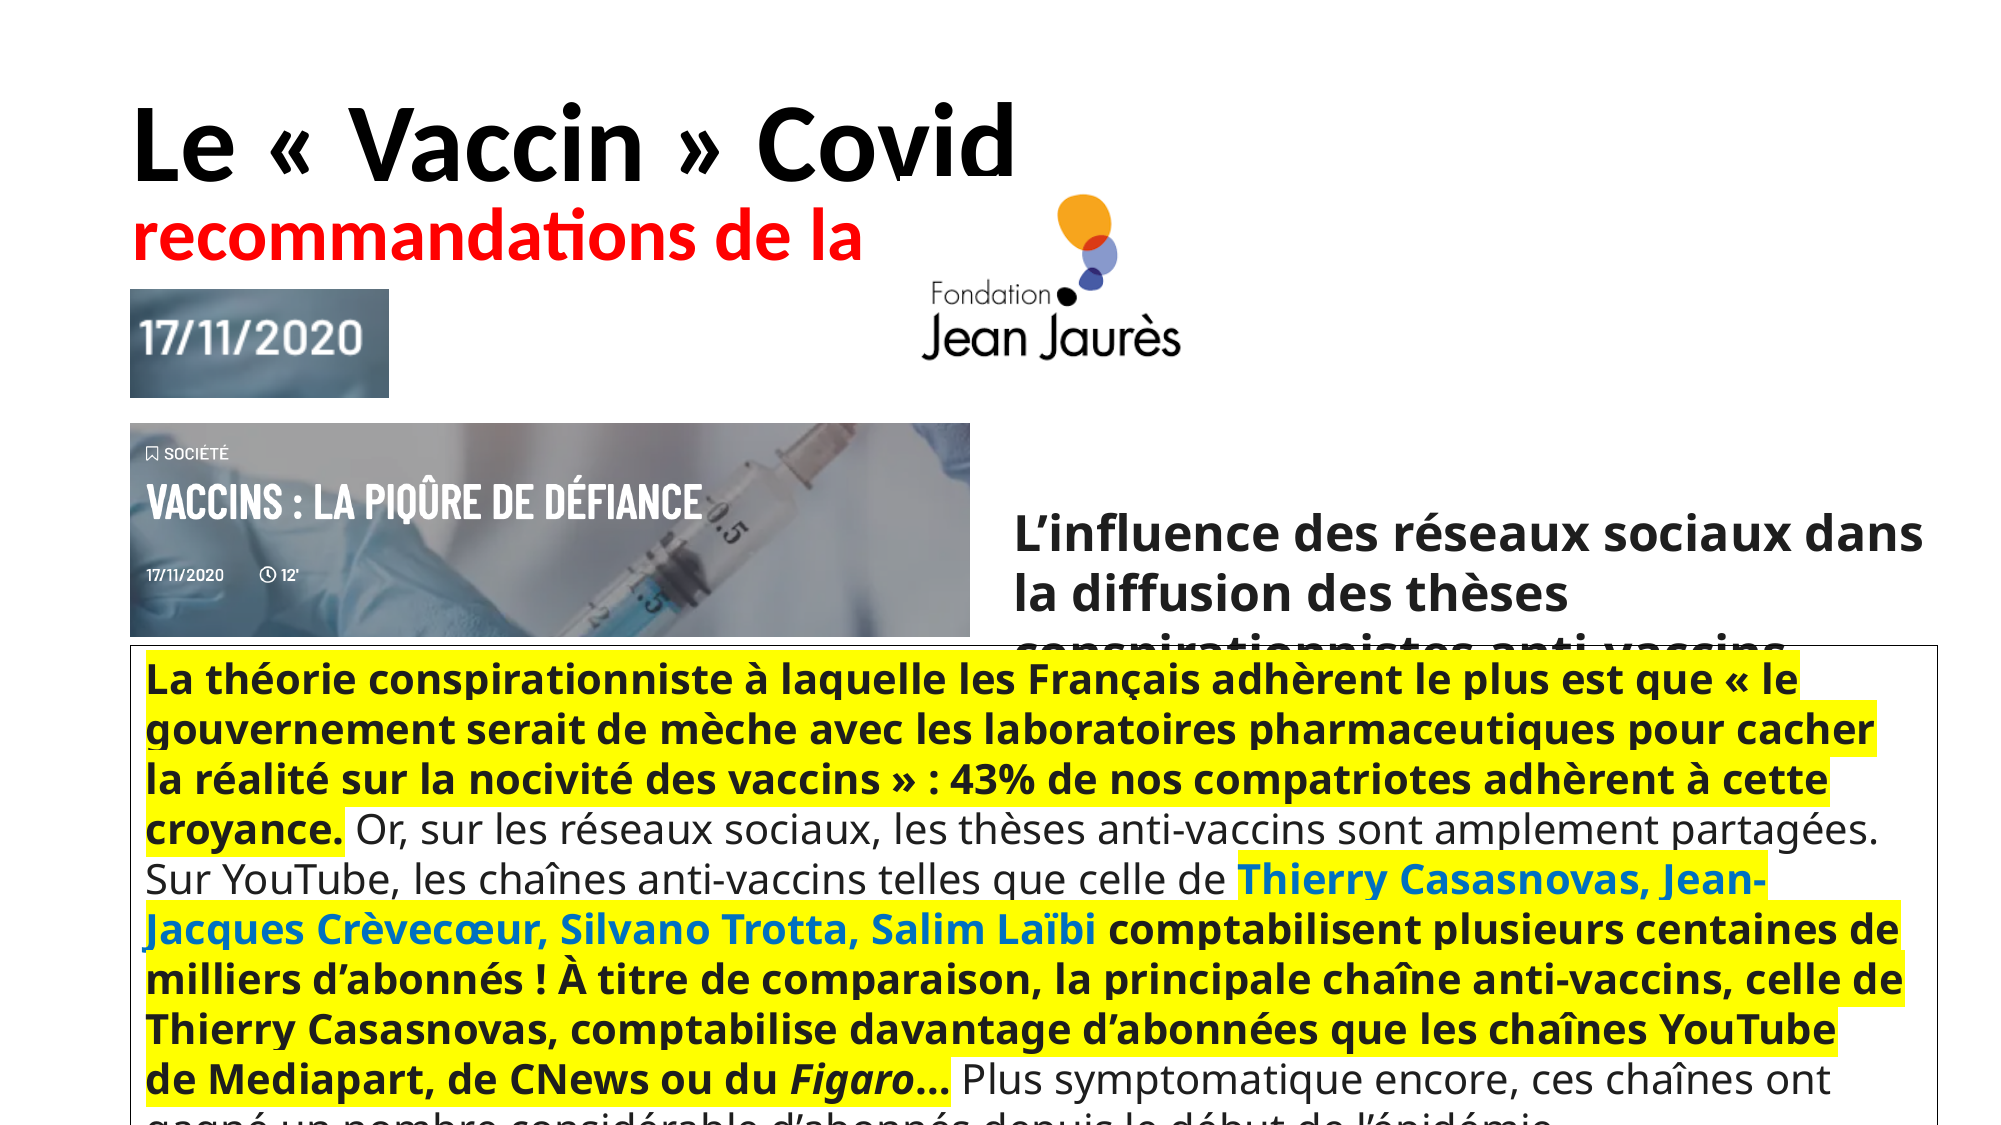

Le « Vaccin » Covid
recommandations de la
L’influence des réseaux sociaux dans la diffusion des thèses conspirationnistes anti-vaccins
La théorie conspirationniste à laquelle les Français adhèrent le plus est que « le gouvernement serait de mèche avec les laboratoires pharmaceutiques pour cacher la réalité sur la nocivité des vaccins » : 43% de nos compatriotes adhèrent à cette croyance. Or, sur les réseaux sociaux, les thèses anti-vaccins sont amplement partagées. Sur YouTube, les chaînes anti-vaccins telles que celle de Thierry Casasnovas, Jean-Jacques Crèvecœur, Silvano Trotta, Salim Laïbi comptabilisent plusieurs centaines de milliers d’abonnés ! À titre de comparaison, la principale chaîne anti-vaccins, celle de Thierry Casasnovas, comptabilise davantage d’abonnées que les chaînes YouTube de Mediapart, de CNews ou du Figaro… Plus symptomatique encore, ces chaînes ont gagné un nombre considérable d’abonnés depuis le début de l’épidémie.